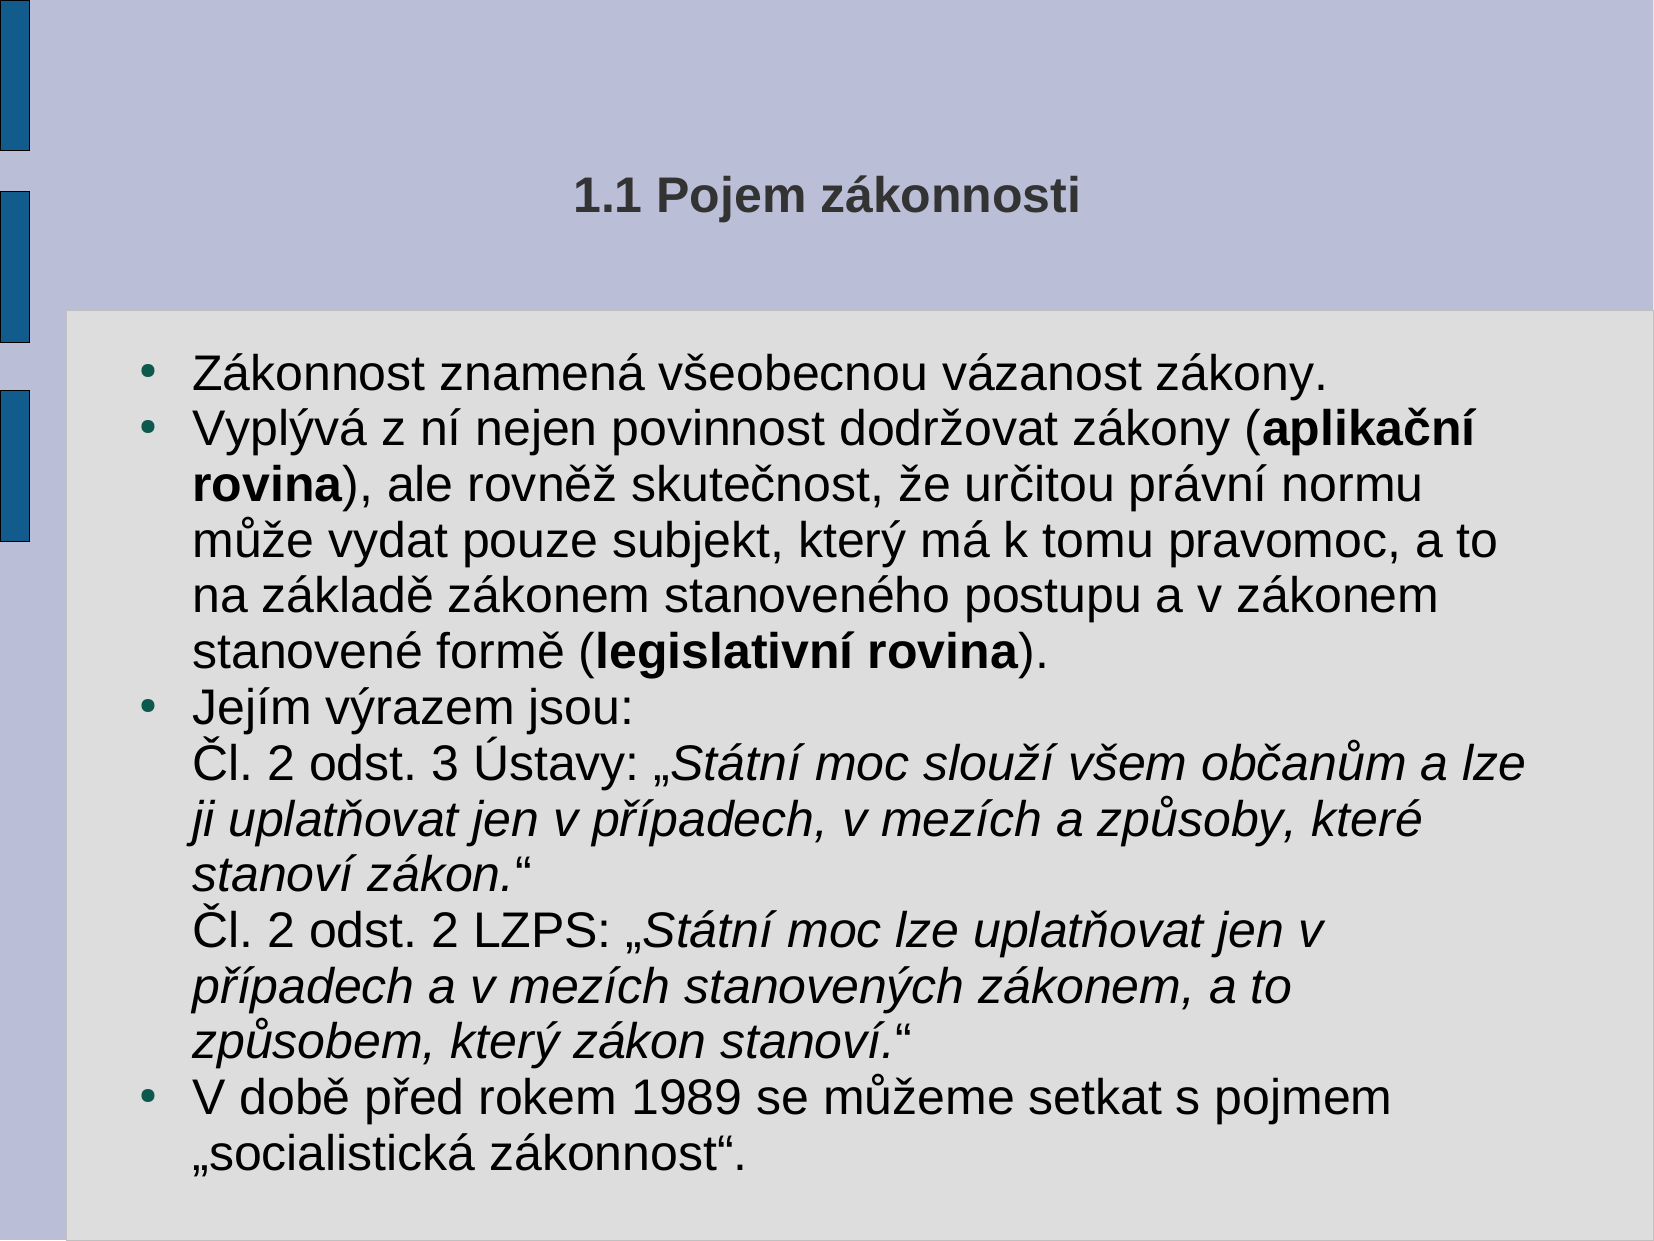

# 1.1 Pojem zákonnosti
Zákonnost znamená všeobecnou vázanost zákony.
Vyplývá z ní nejen povinnost dodržovat zákony (aplikační rovina), ale rovněž skutečnost, že určitou právní normu může vydat pouze subjekt, který má k tomu pravomoc, a to na základě zákonem stanoveného postupu a v zákonem stanovené formě (legislativní rovina).
Jejím výrazem jsou:
Čl. 2 odst. 3 Ústavy: „Státní moc slouží všem občanům a lze ji uplatňovat jen v případech, v mezích a způsoby, které stanoví zákon.“
Čl. 2 odst. 2 LZPS: „Státní moc lze uplatňovat jen v případech a v mezích stanovených zákonem, a to způsobem, který zákon stanoví.“
V době před rokem 1989 se můžeme setkat s pojmem „socialistická zákonnost“.